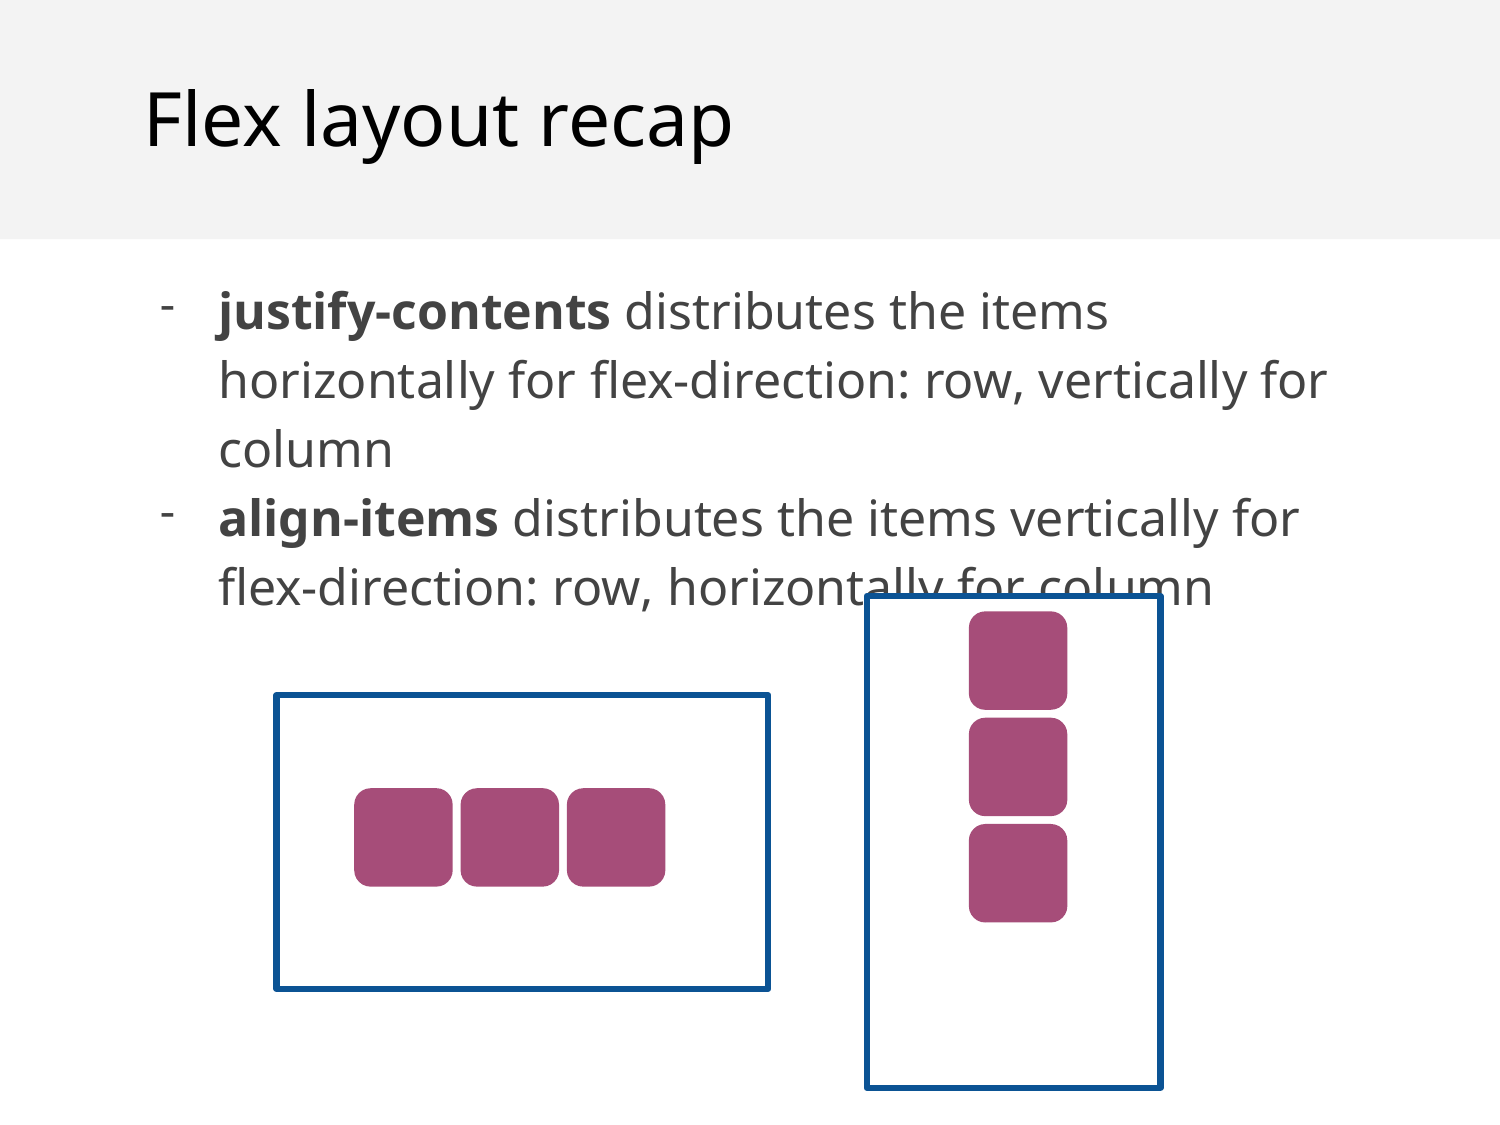

# Flex layout recap
justify-contents distributes the items horizontally for flex-direction: row, vertically for column
align-items distributes the items vertically for flex-direction: row, horizontally for column